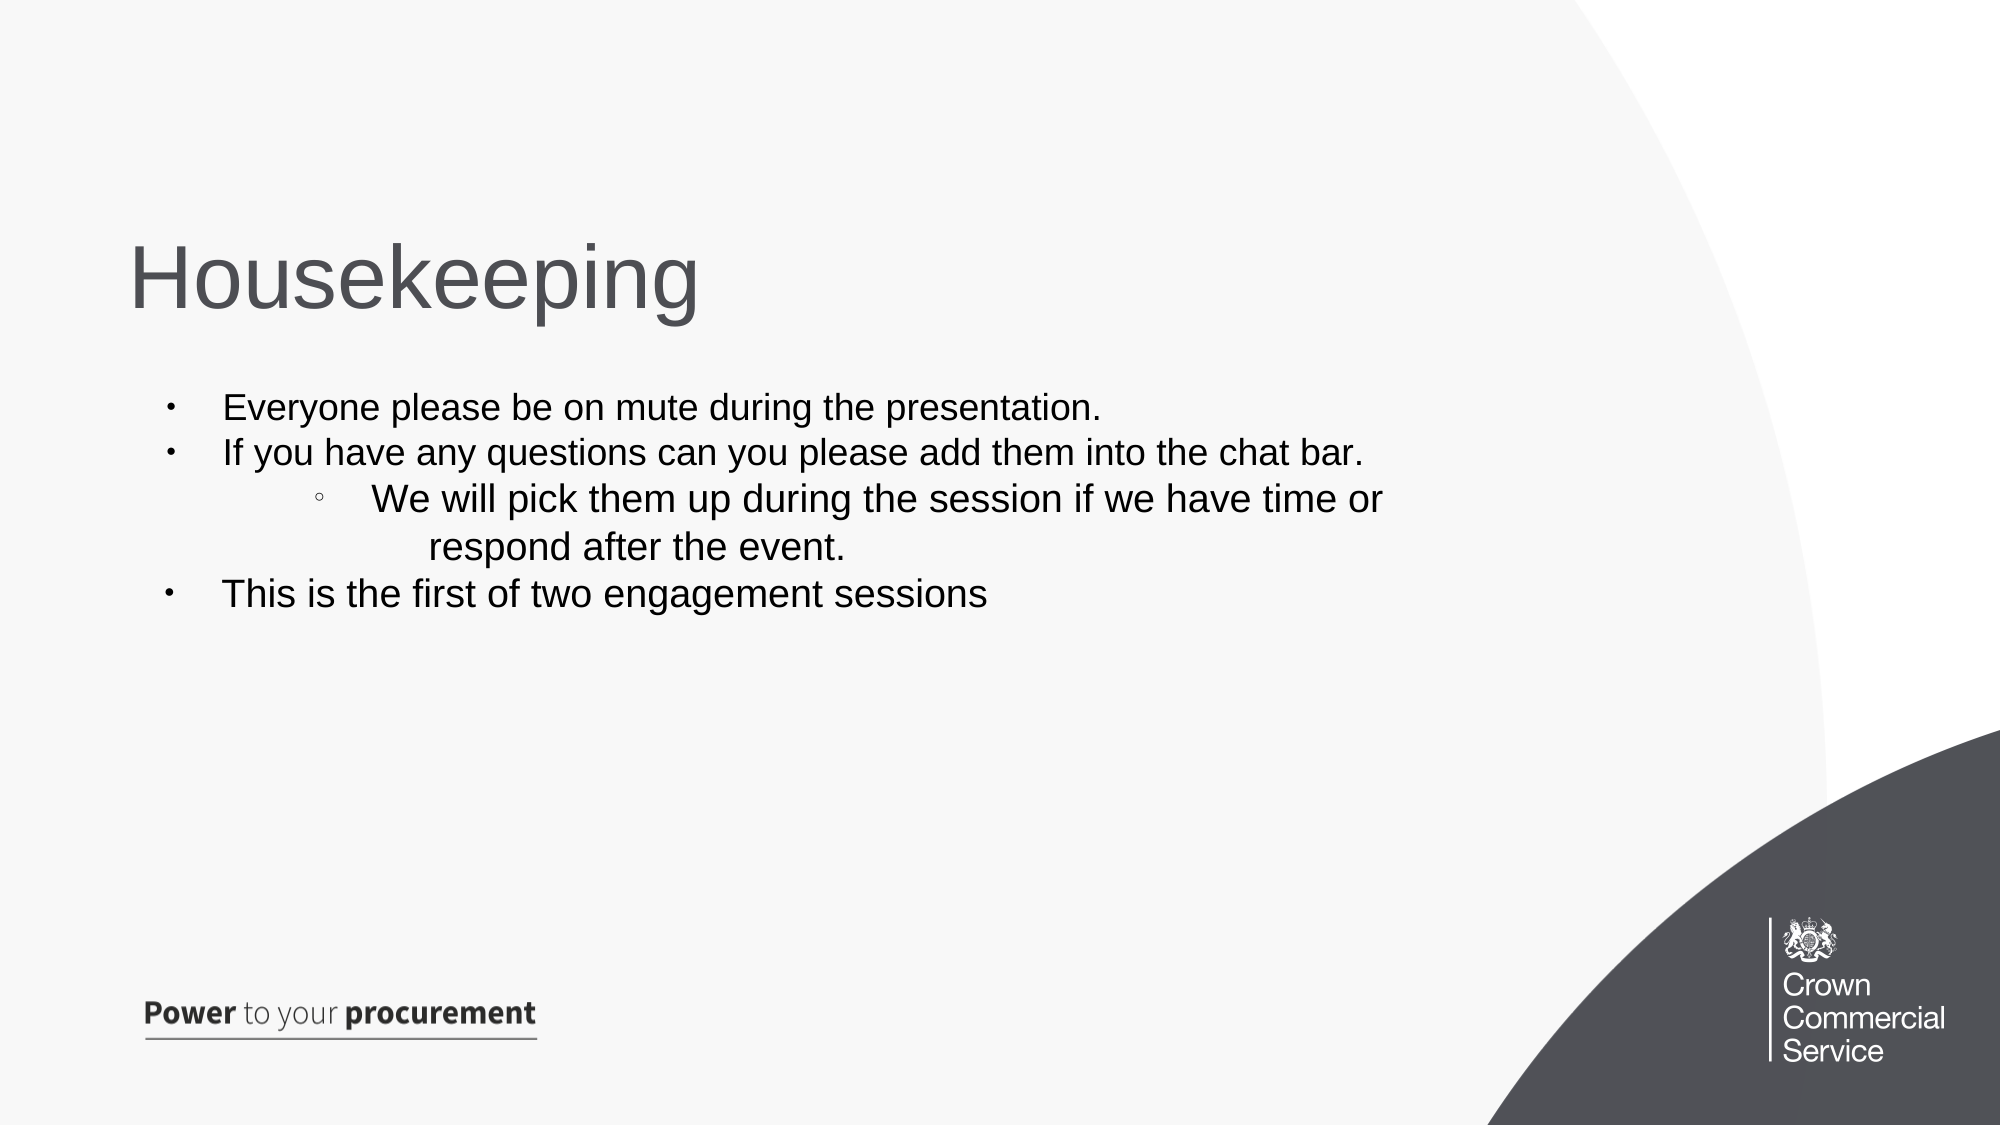

# Housekeeping
Everyone please be on mute during the presentation.
If you have any questions can you please add them into the chat bar.
We will pick them up during the session if we have time or respond after the event.
This is the first of two engagement sessions